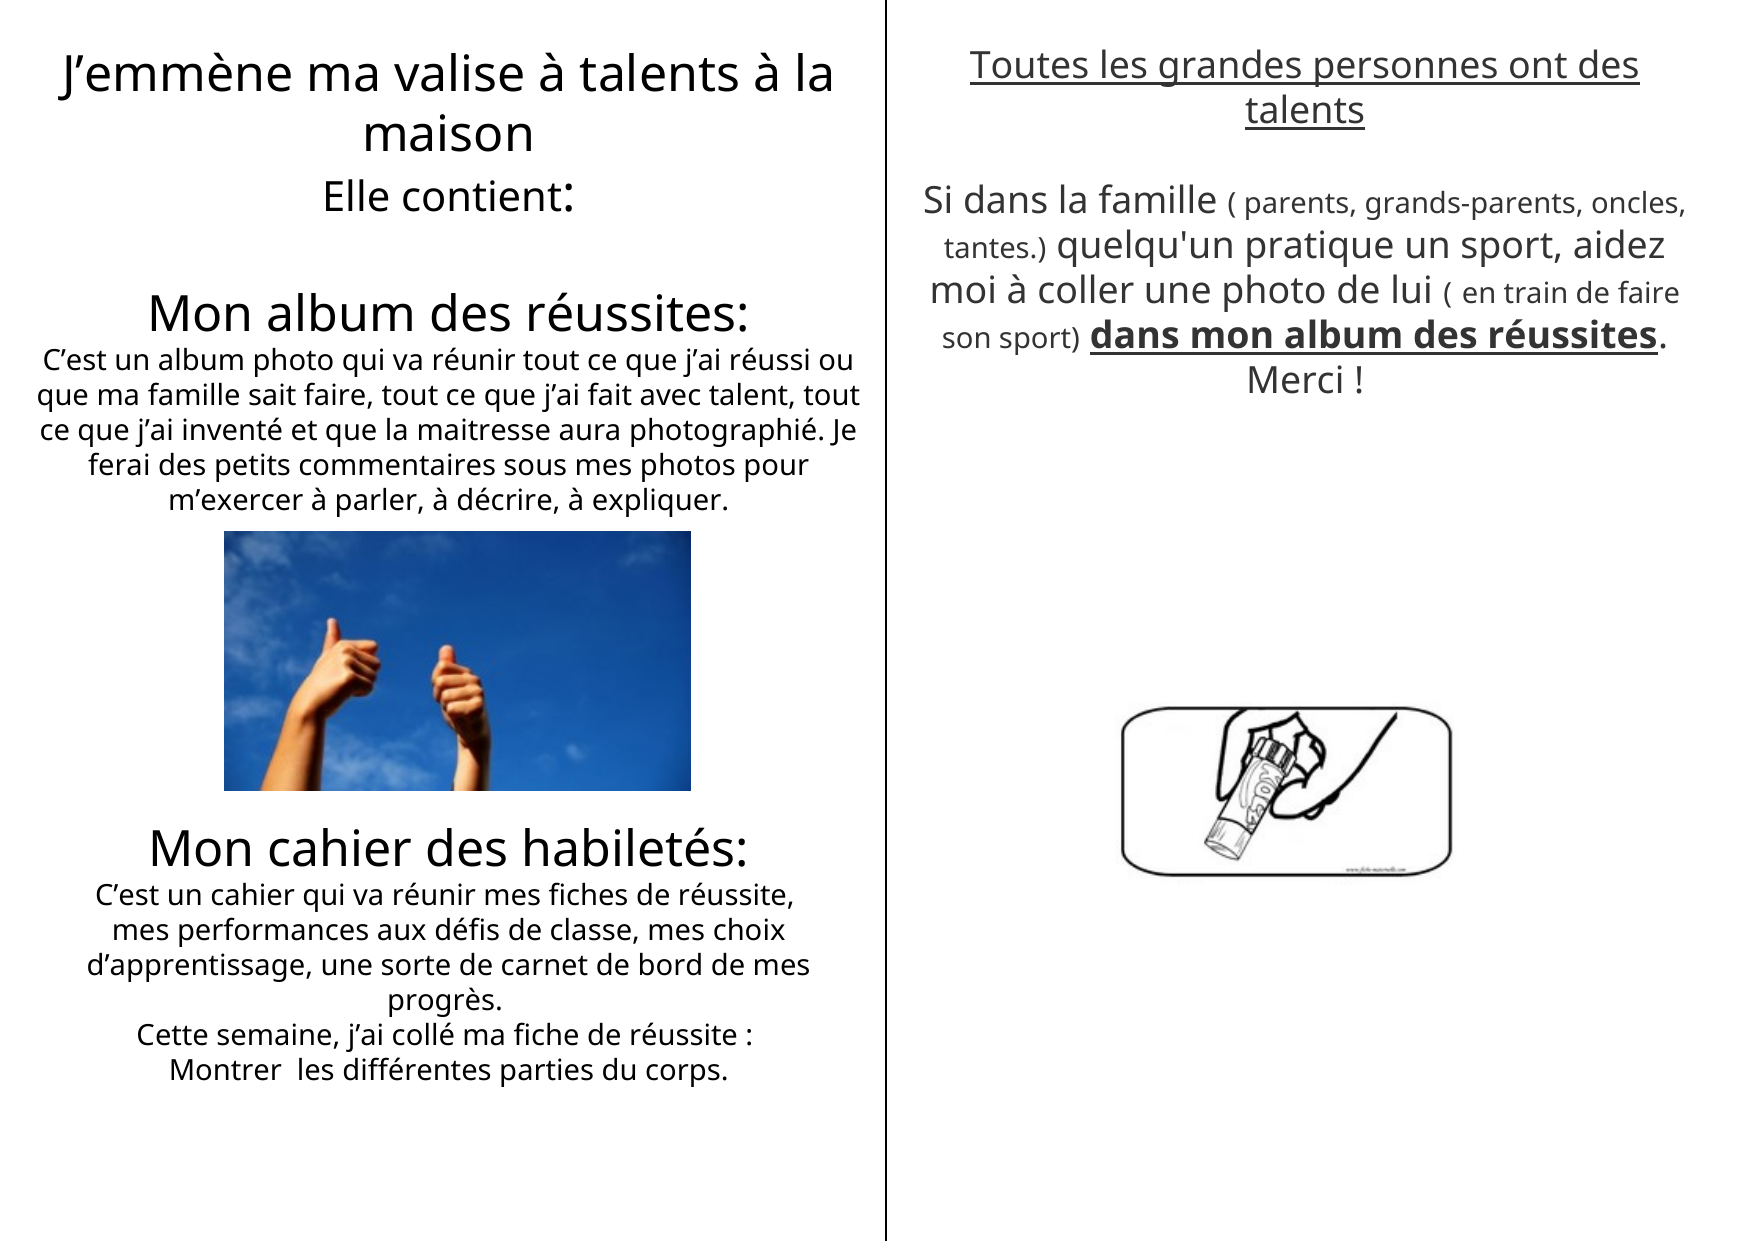

J’emmène ma valise à talents à la maison
Elle contient:
Mon album des réussites:
C’est un album photo qui va réunir tout ce que j’ai réussi ou que ma famille sait faire, tout ce que j’ai fait avec talent, tout ce que j’ai inventé et que la maitresse aura photographié. Je ferai des petits commentaires sous mes photos pour m’exercer à parler, à décrire, à expliquer.
Mon cahier des habiletés:
C’est un cahier qui va réunir mes fiches de réussite,
mes performances aux défis de classe, mes choix d’apprentissage, une sorte de carnet de bord de mes progrès.
Cette semaine, j’ai collé ma fiche de réussite :
Montrer les différentes parties du corps.
Toutes les grandes personnes ont des talents
Si dans la famille ( parents, grands-parents, oncles, tantes.) quelqu'un pratique un sport, aidez moi à coller une photo de lui ( en train de faire son sport) dans mon album des réussites. Merci !